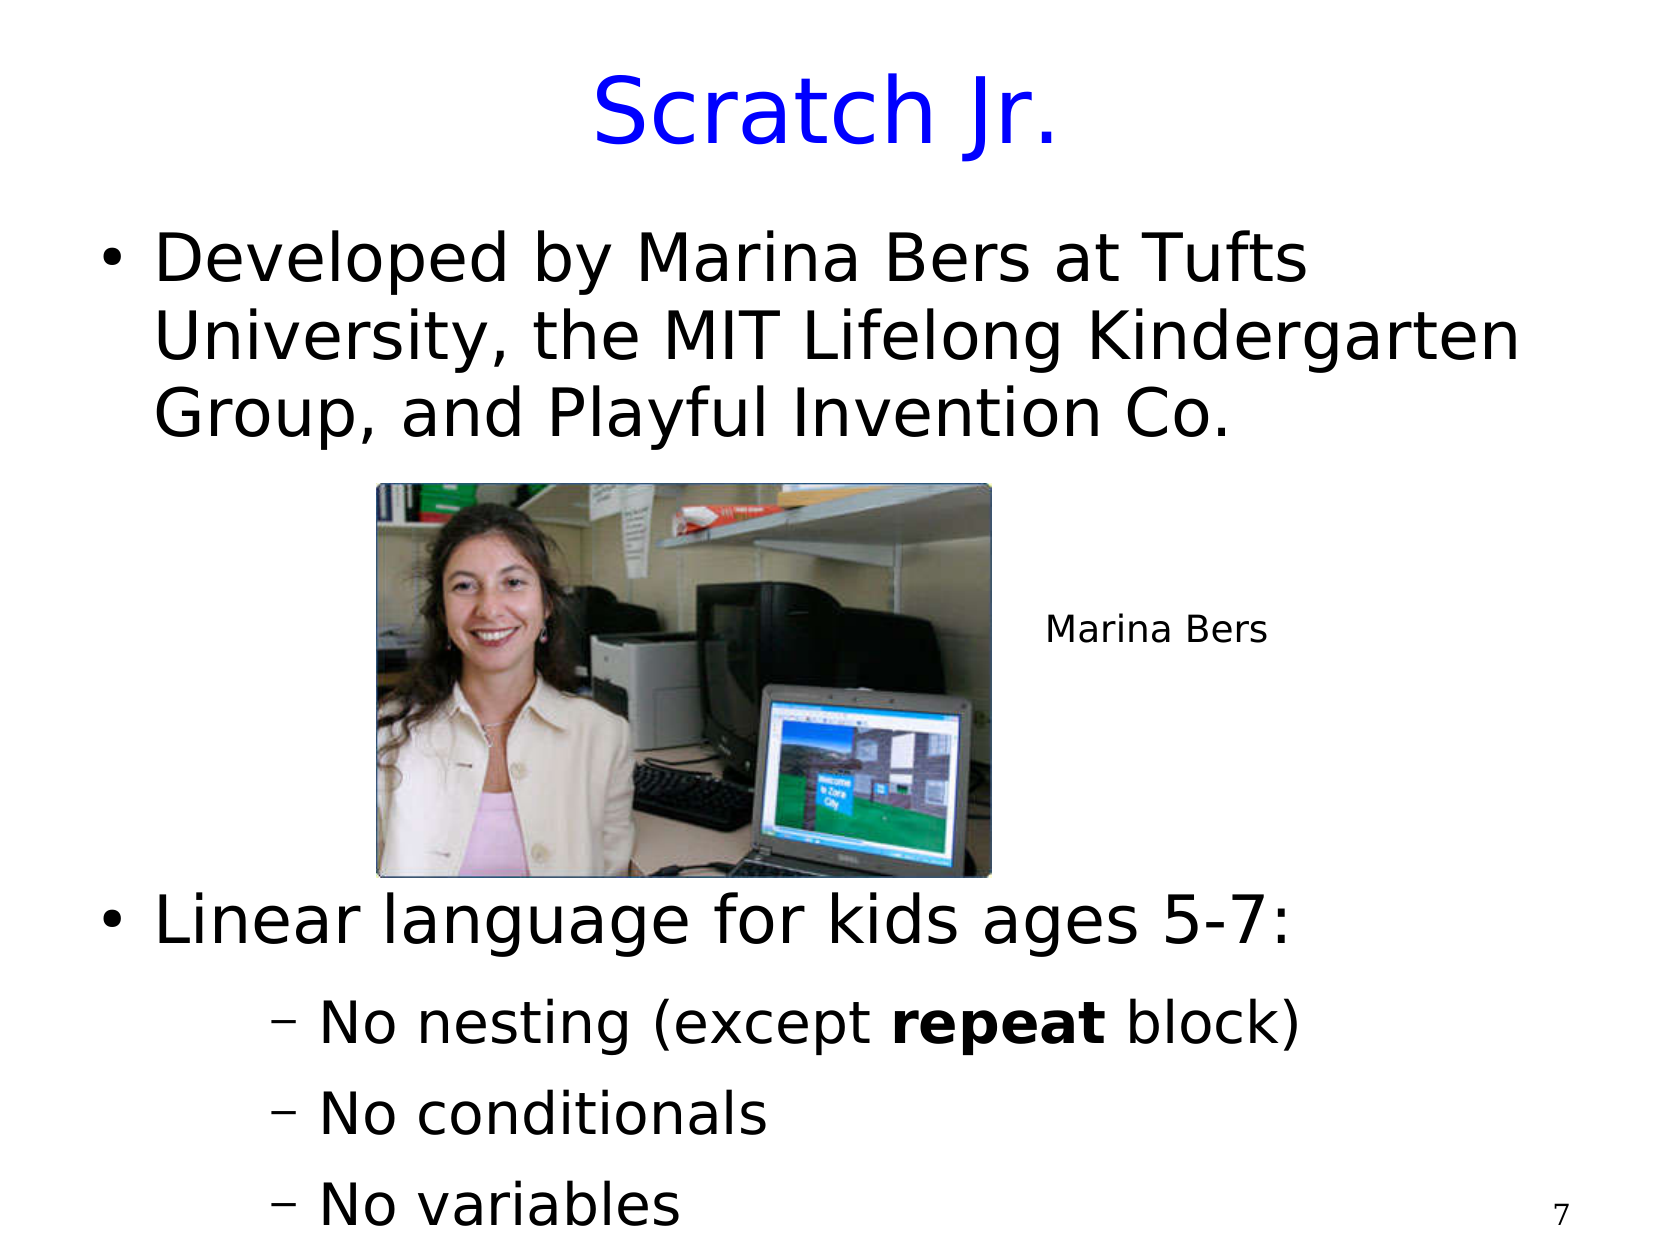

# Scratch Jr.
Developed by Marina Bers at Tufts University, the MIT Lifelong Kindergarten Group, and Playful Invention Co.
Linear language for kids ages 5-7:
No nesting (except repeat block)
No conditionals
No variables
Marina Bers
7